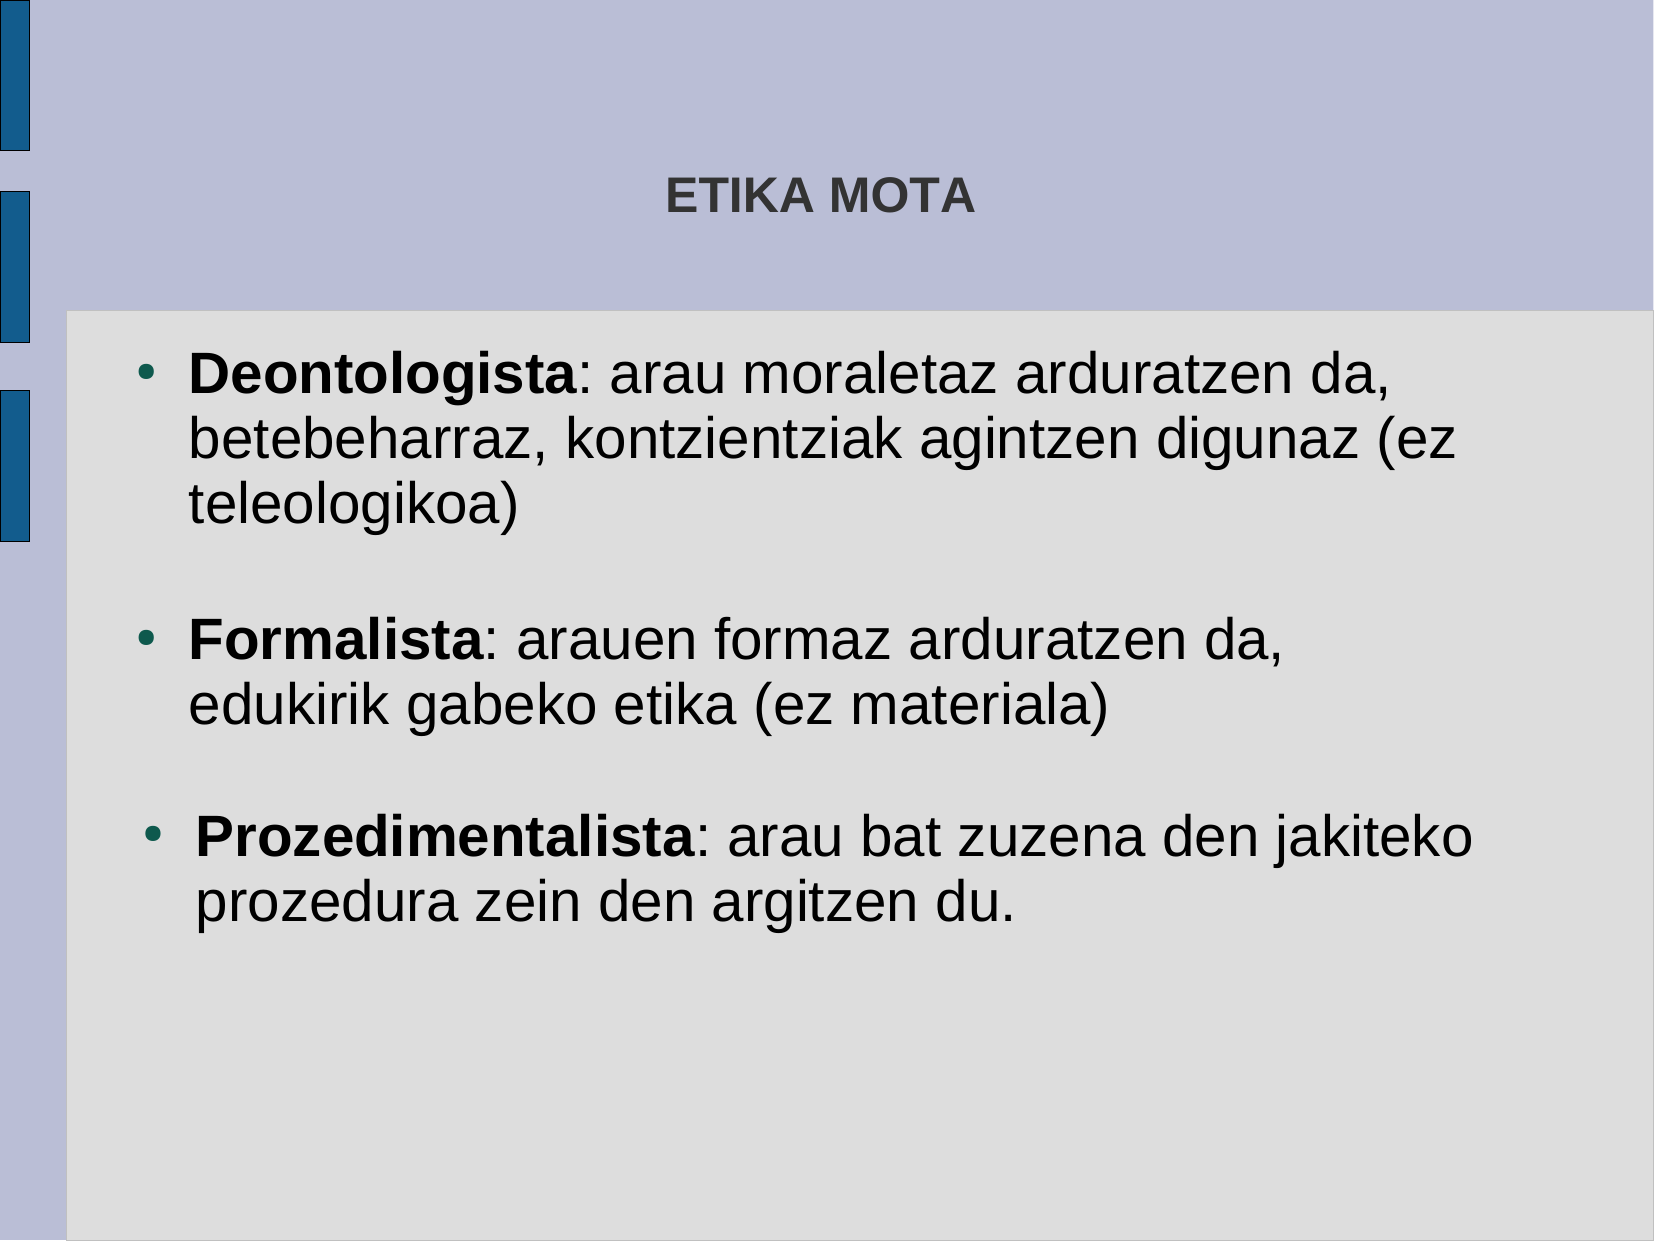

# ETIKA MOTA
Deontologista: arau moraletaz arduratzen da, betebeharraz, kontzientziak agintzen digunaz (ez teleologikoa)
Formalista: arauen formaz arduratzen da, edukirik gabeko etika (ez materiala)
Prozedimentalista: arau bat zuzena den jakiteko prozedura zein den argitzen du.